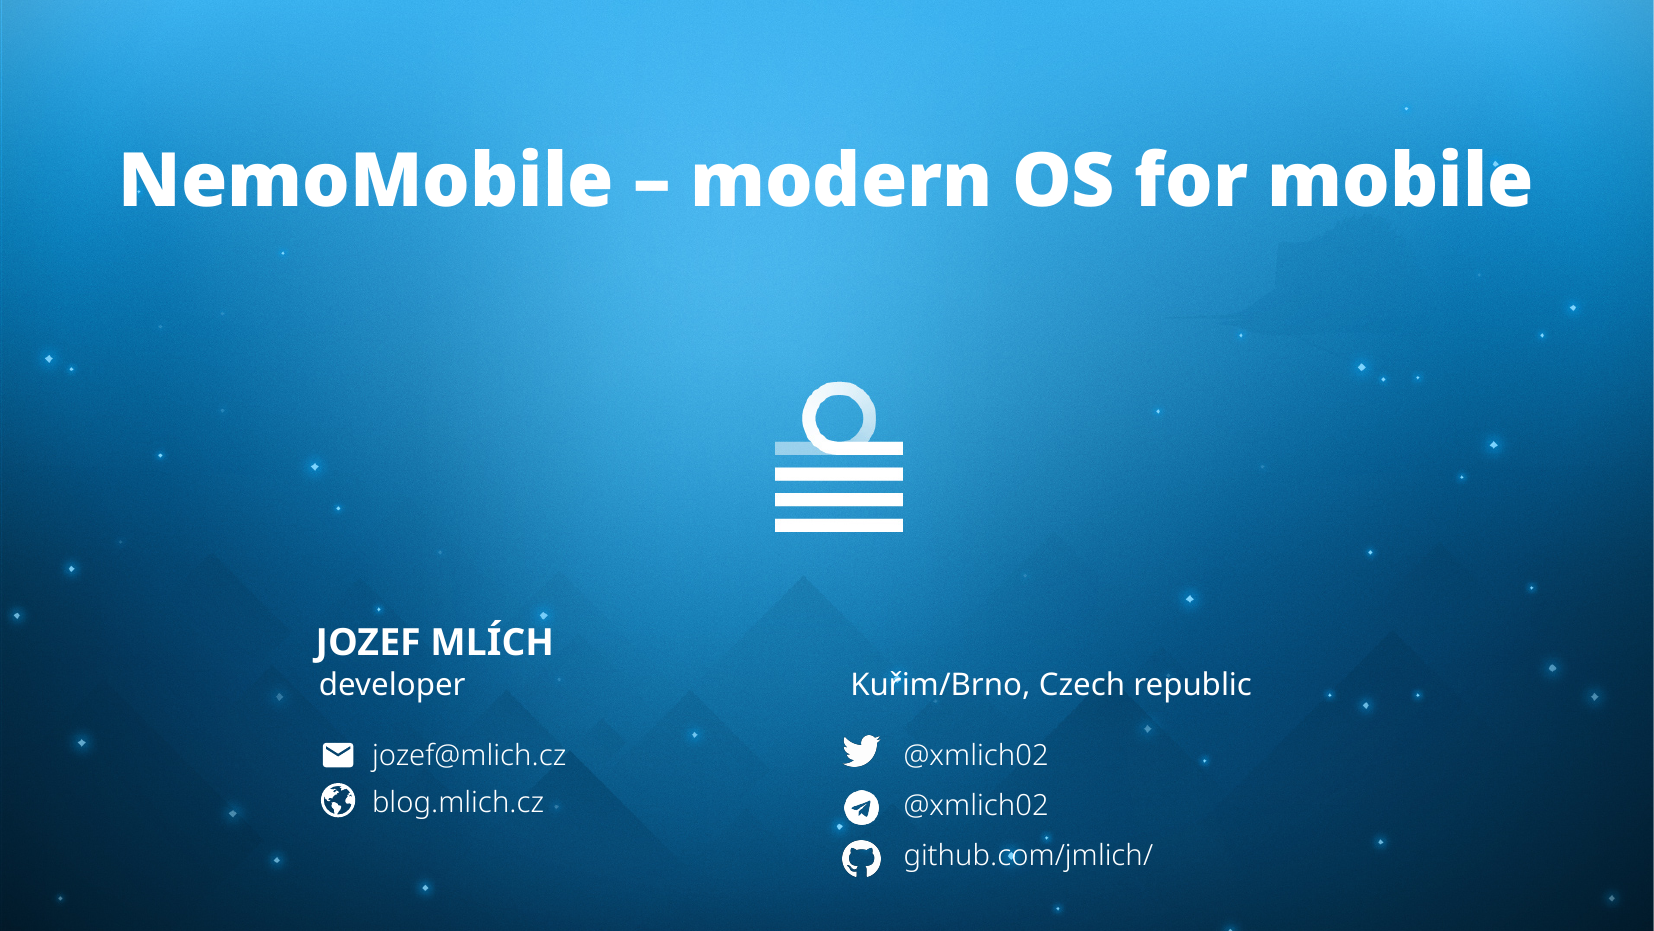

# NemoMobile – modern OS for mobile
Jozef Mlích
Kuřim/Brno, Czech republic
developer
@xmlich02
jozef@mlich.cz
Blog.mlich.cz
@xmlich02
github.com/jmlich/